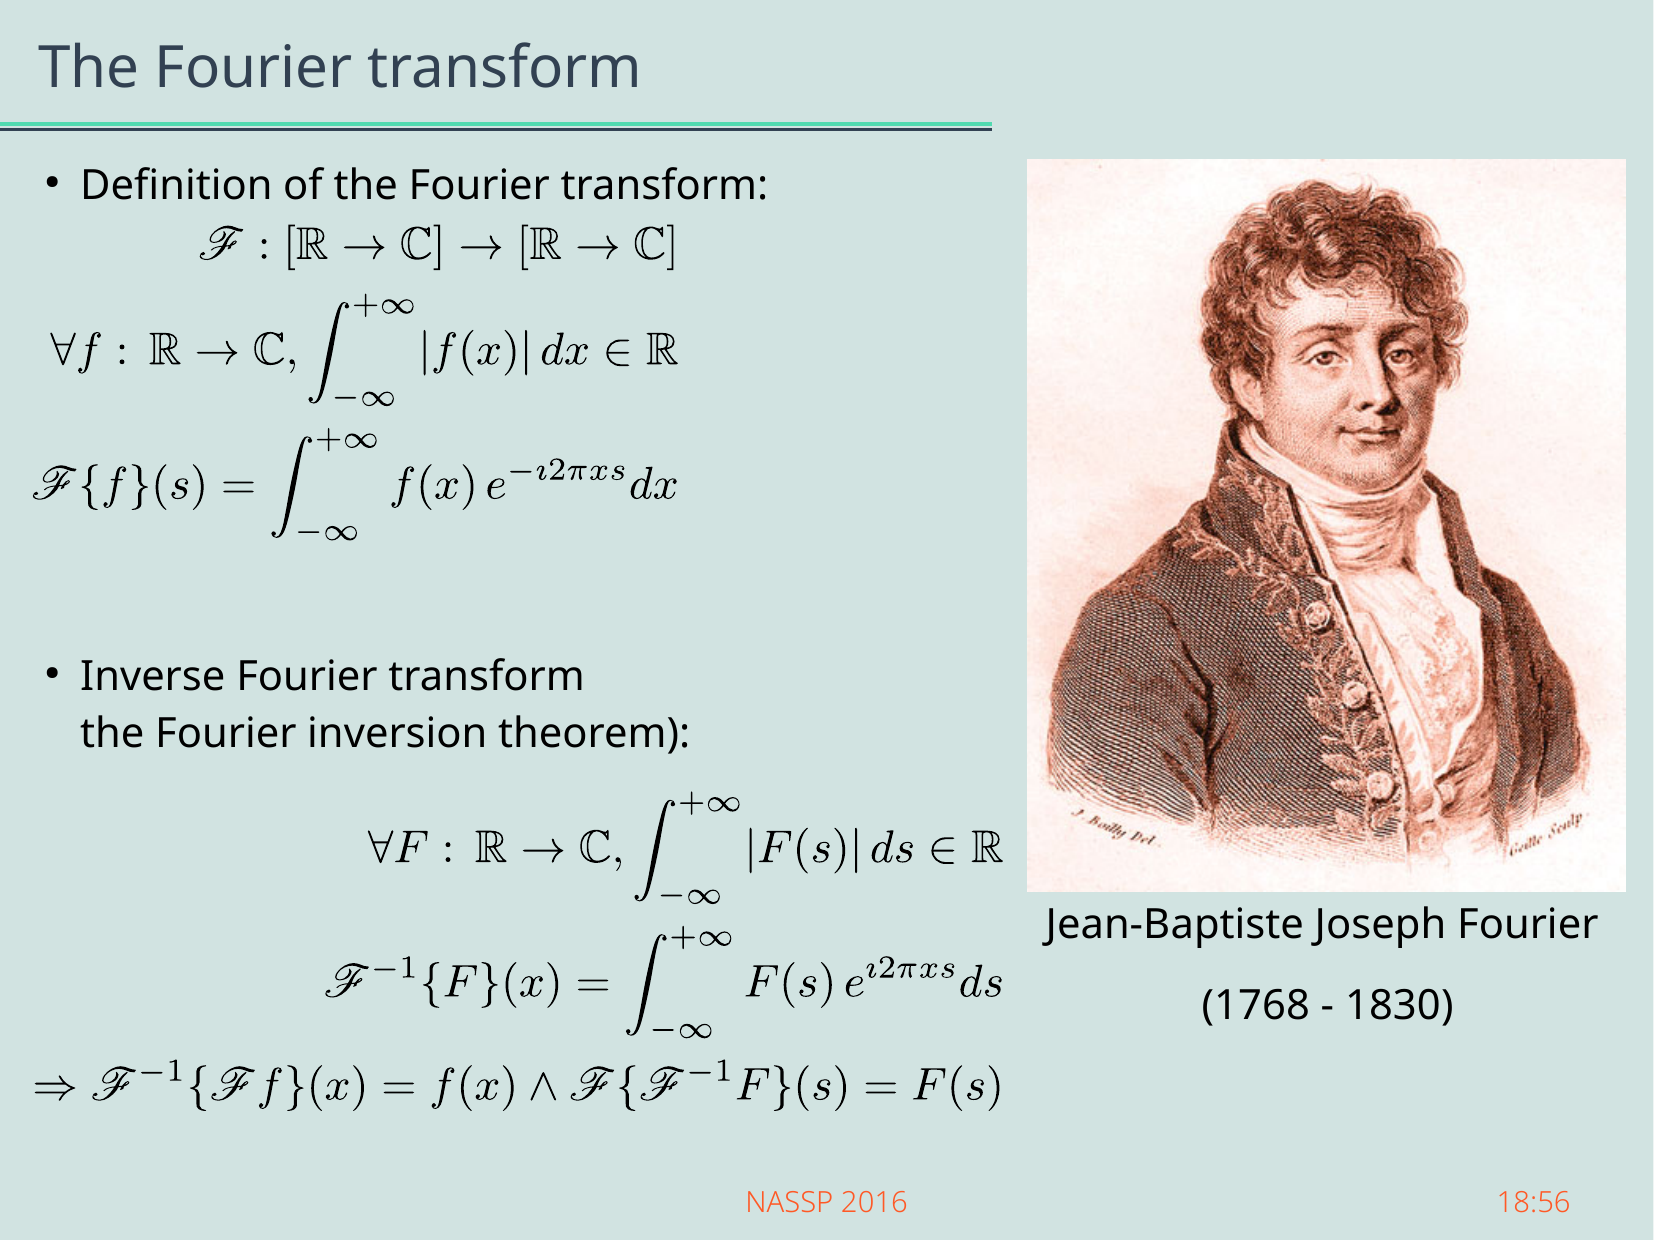

The Fourier transform
Definition of the Fourier transform:
Inverse Fourier transform																(via the Fourier inversion theorem):
Jean-Baptiste Joseph Fourier
 (1768 - 1830)
NASSP 2016
18